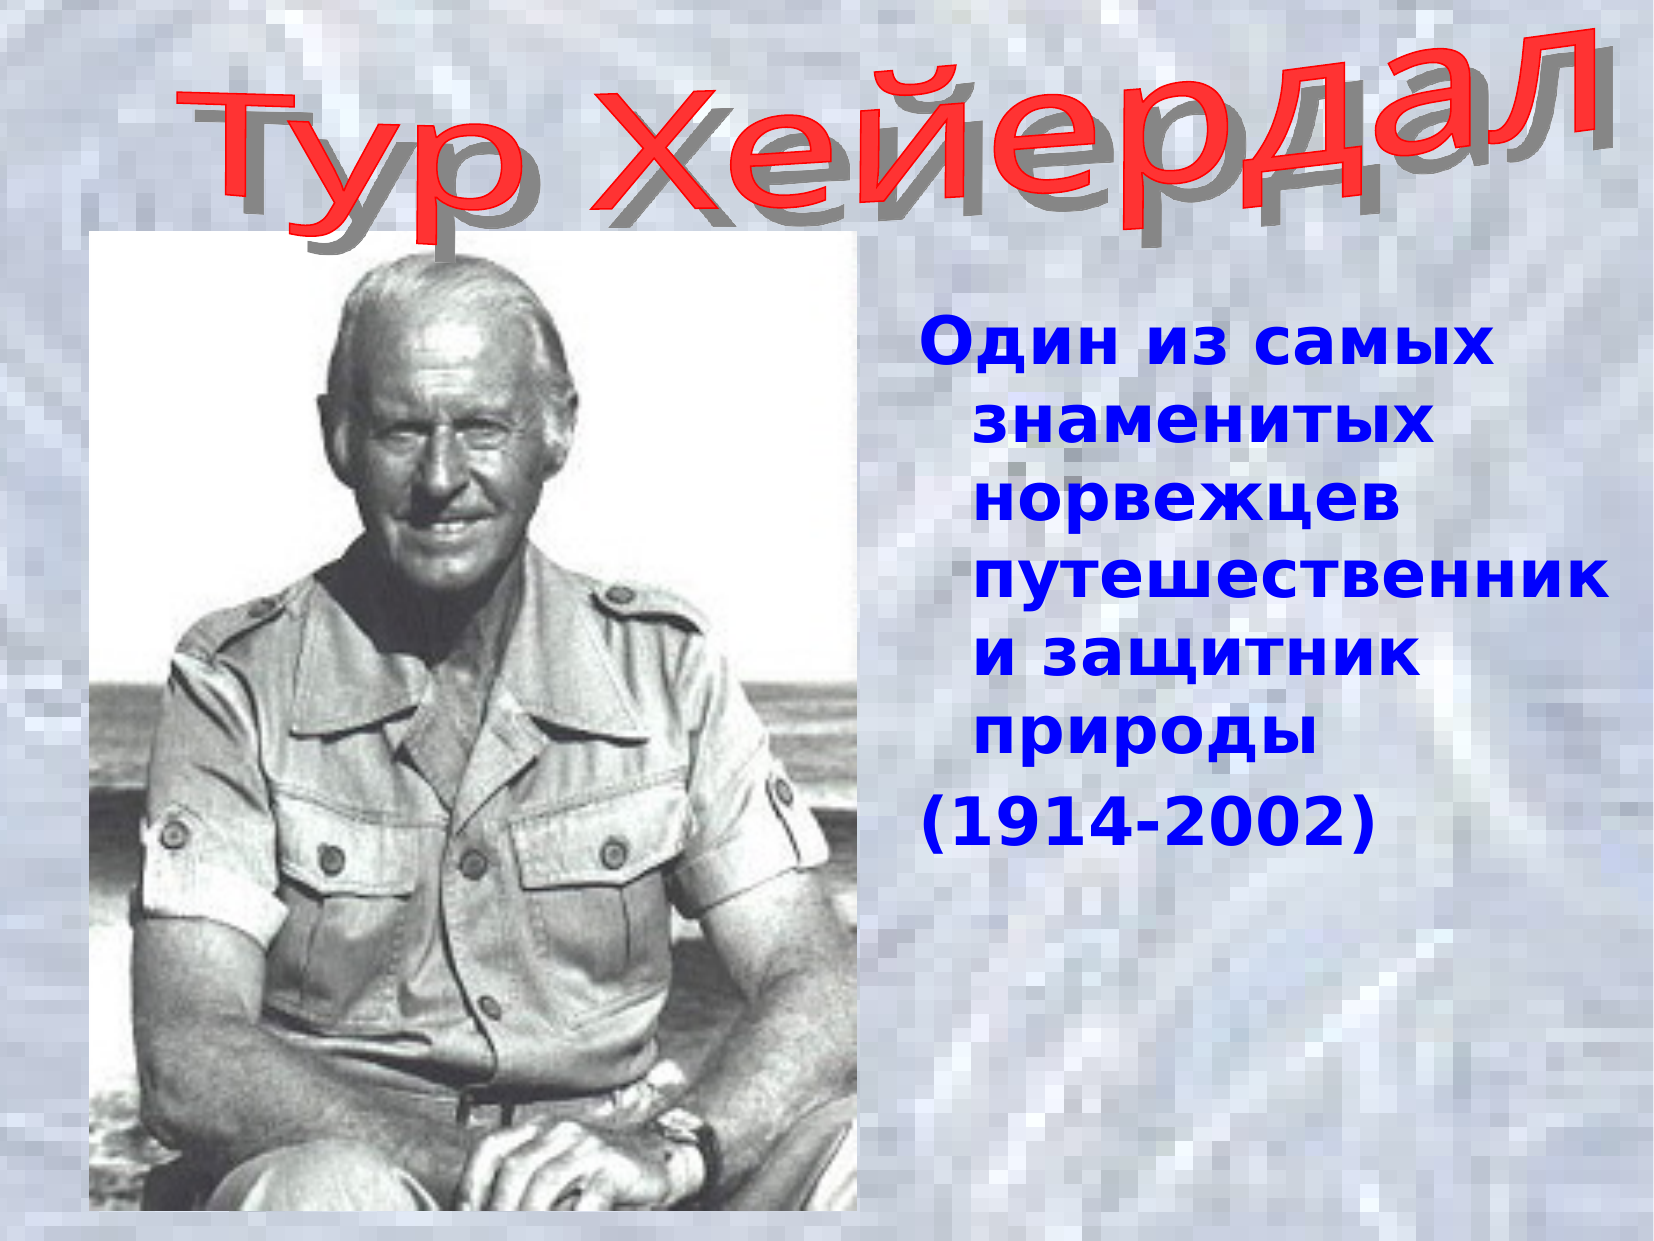

Тур Хейердал
#
Один из самых знаменитых норвежцев путешественник и защитник природы
(1914-2002)